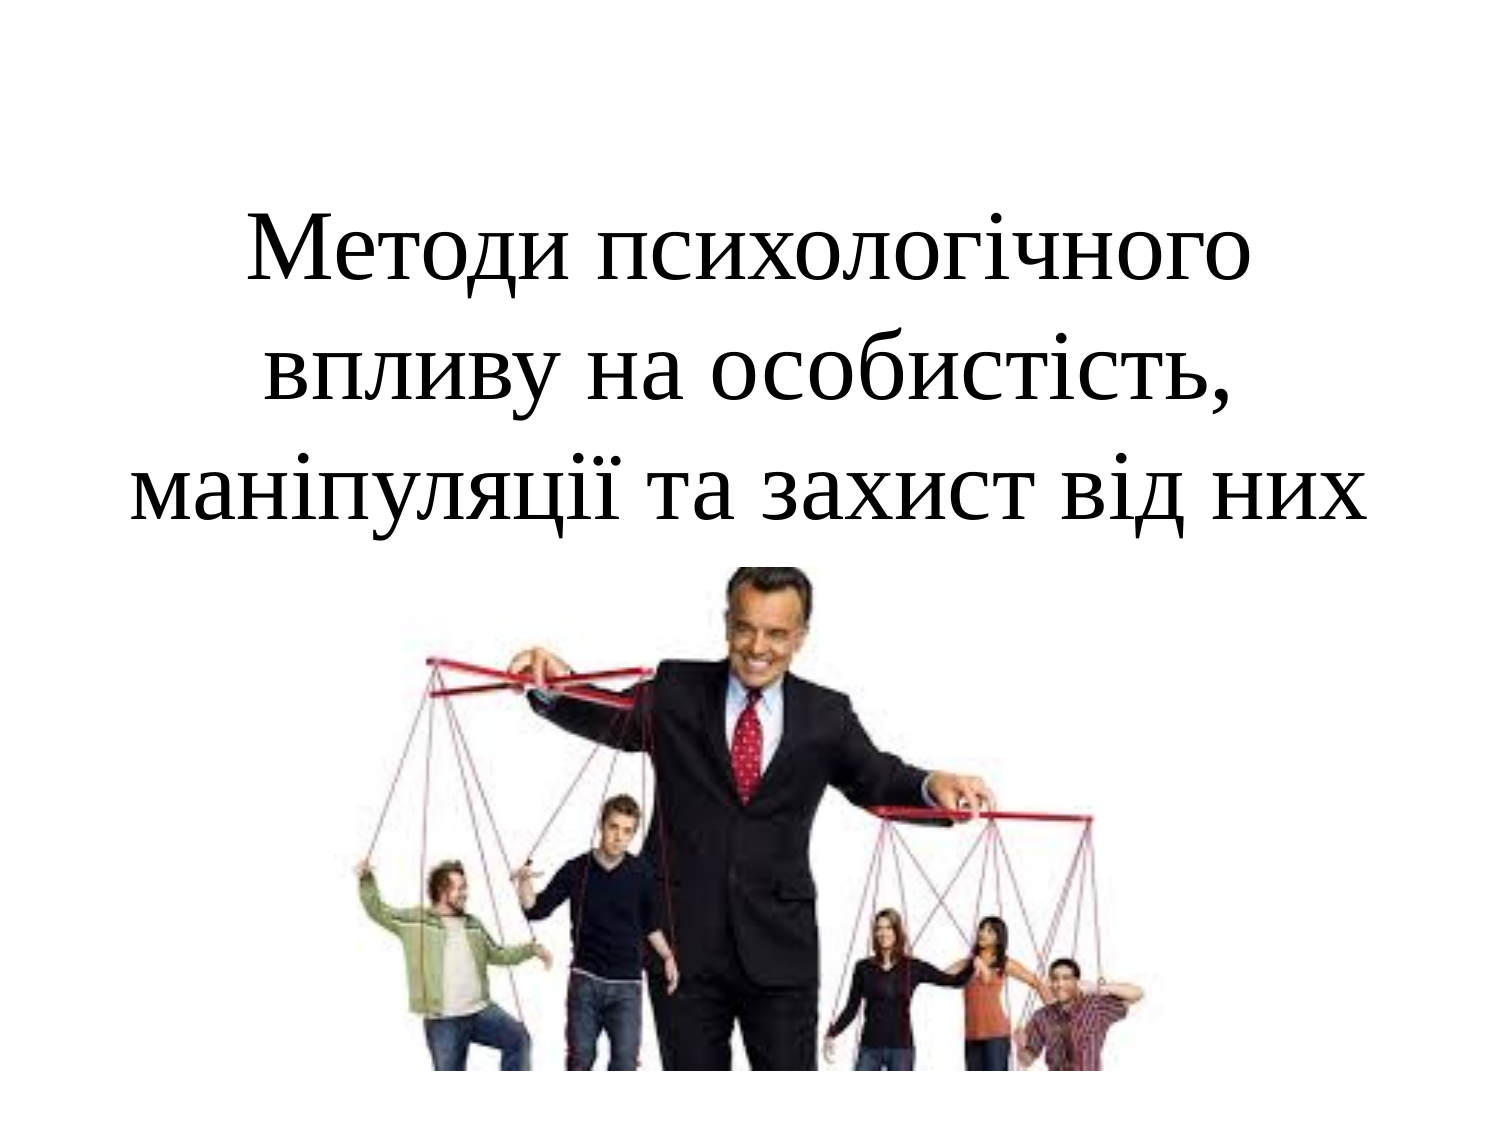

# Методи психологічного впливу на особистість, маніпуляції та захист від них